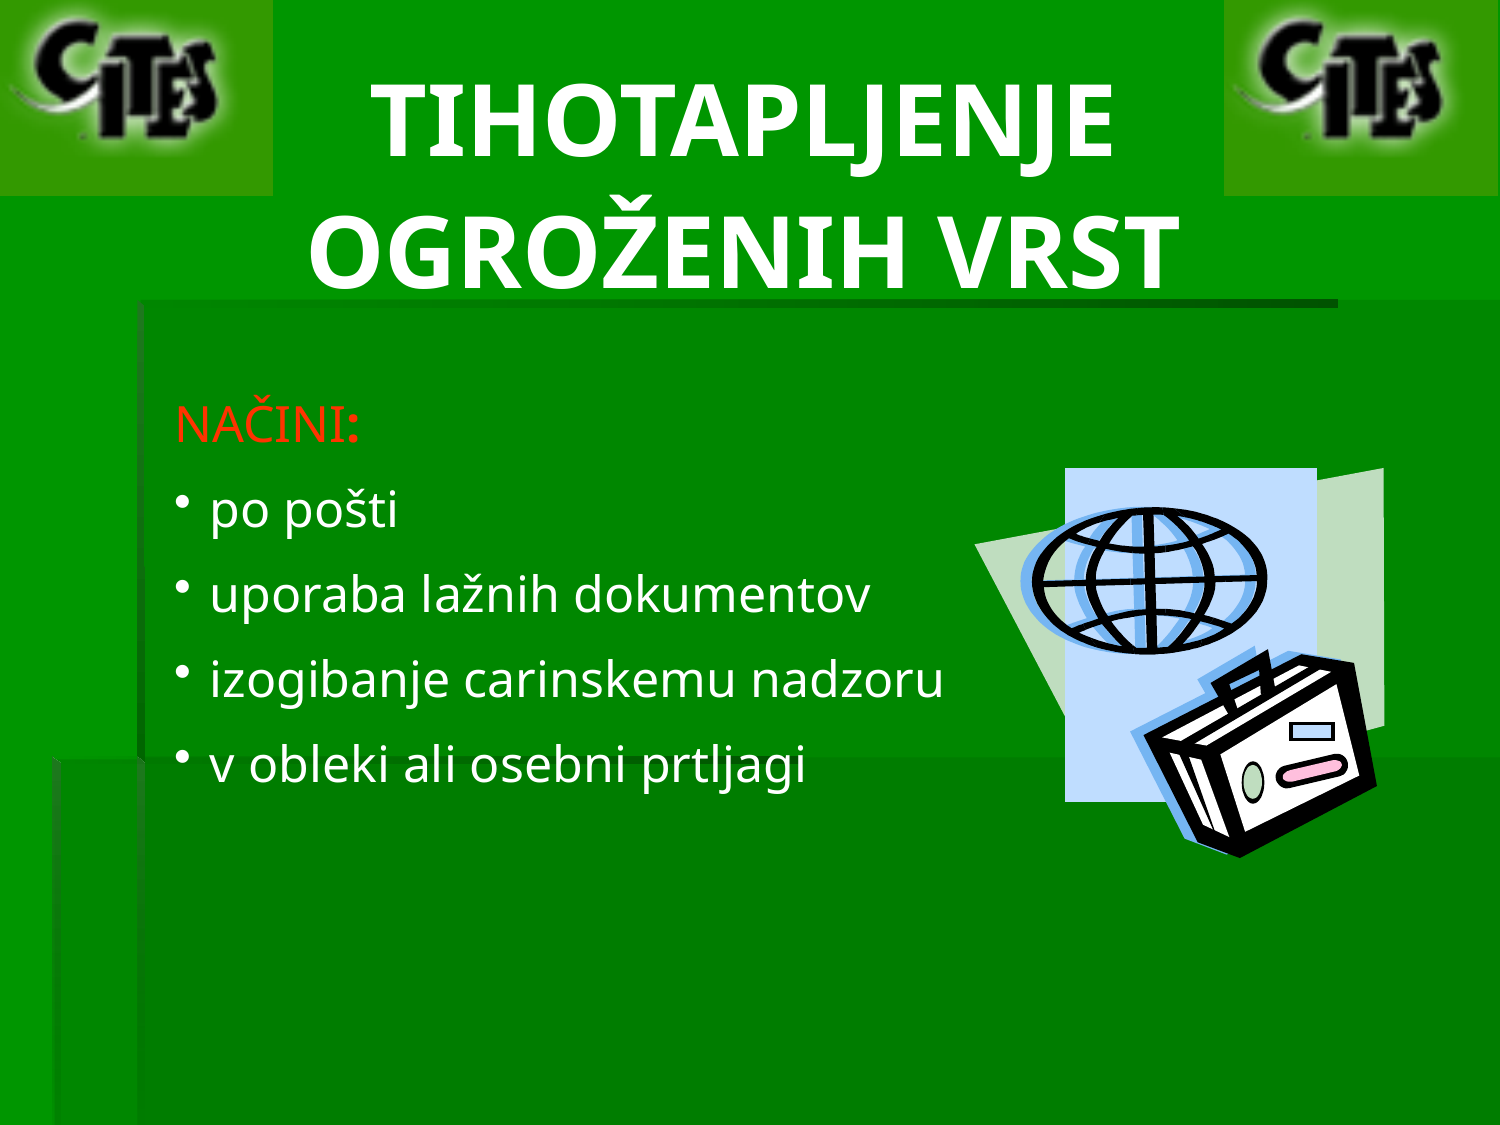

TIHOTAPLJENJE OGROŽENIH VRST
NAČINI:
po pošti
uporaba lažnih dokumentov
izogibanje carinskemu nadzoru
v obleki ali osebni prtljagi